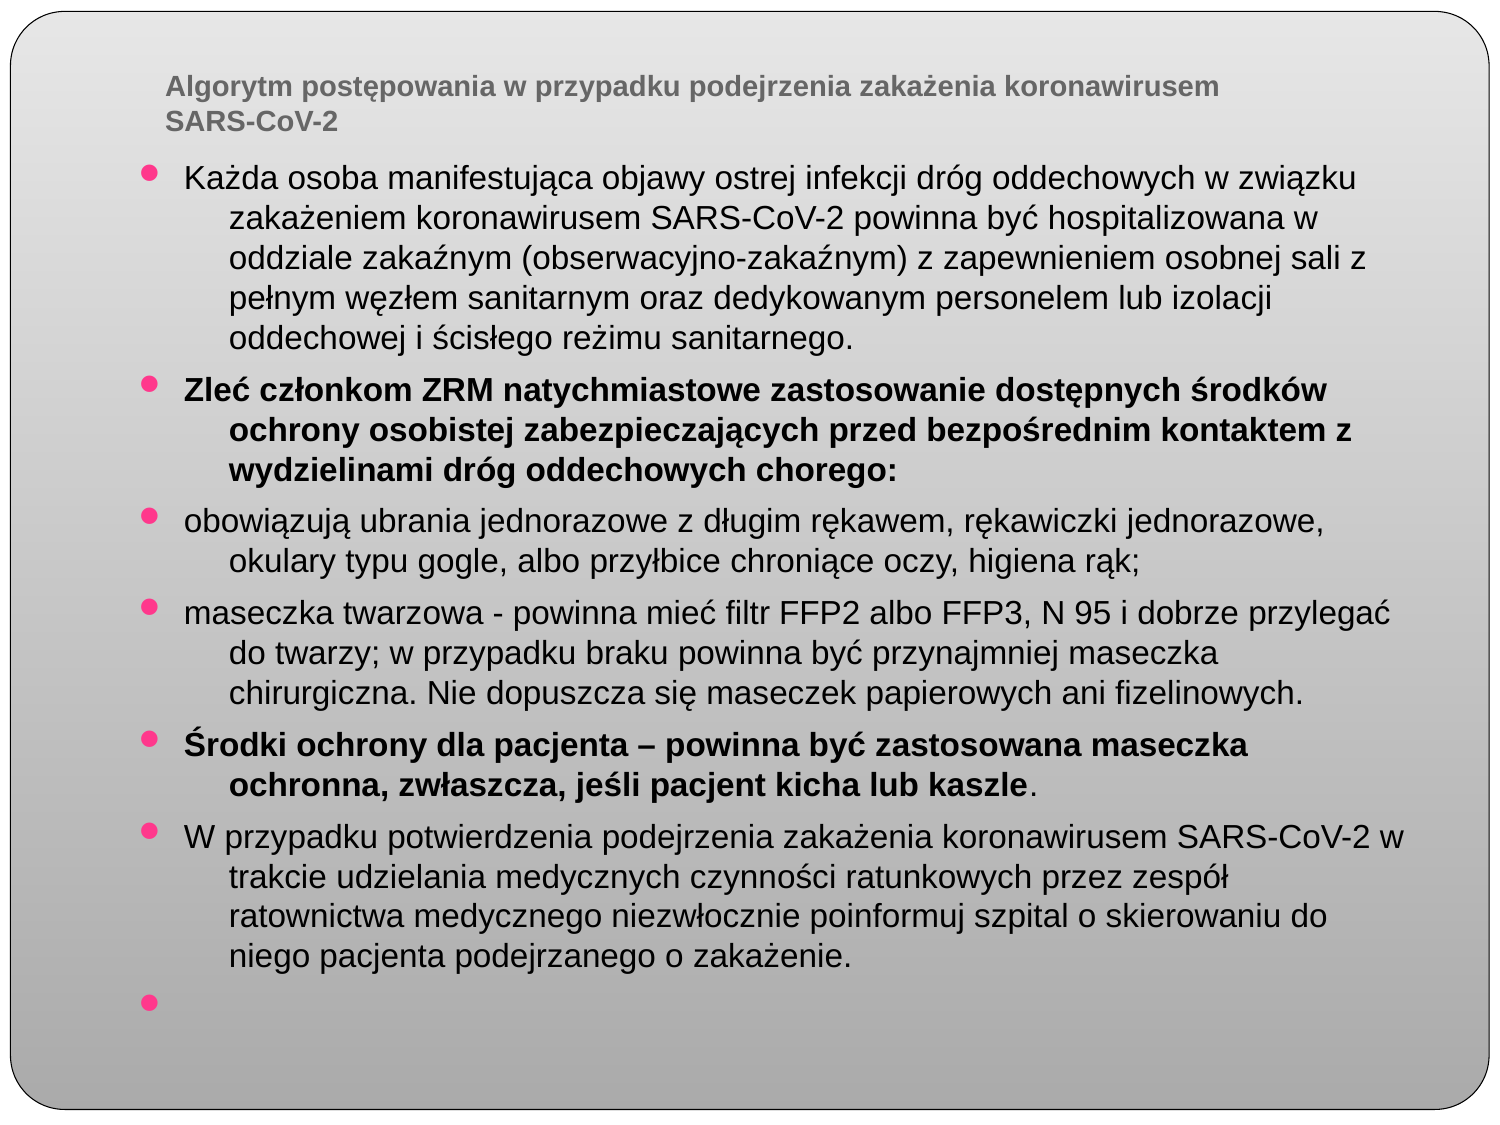

# Algorytm postępowania w przypadku podejrzenia zakażenia koronawirusem SARS-CoV-2
Każda osoba manifestująca objawy ostrej infekcji dróg oddechowych w związku zakażeniem koronawirusem SARS-CoV-2 powinna być hospitalizowana w oddziale zakaźnym (obserwacyjno-zakaźnym) z zapewnieniem osobnej sali z pełnym węzłem sanitarnym oraz dedykowanym personelem lub izolacji oddechowej i ścisłego reżimu sanitarnego.
Zleć członkom ZRM natychmiastowe zastosowanie dostępnych środków ochrony osobistej zabezpieczających przed bezpośrednim kontaktem z wydzielinami dróg oddechowych chorego:
obowiązują ubrania jednorazowe z długim rękawem, rękawiczki jednorazowe, okulary typu gogle, albo przyłbice chroniące oczy, higiena rąk;
maseczka twarzowa - powinna mieć filtr FFP2 albo FFP3, N 95 i dobrze przylegać do twarzy; w przypadku braku powinna być przynajmniej maseczka chirurgiczna. Nie dopuszcza się maseczek papierowych ani fizelinowych.
Środki ochrony dla pacjenta – powinna być zastosowana maseczka ochronna, zwłaszcza, jeśli pacjent kicha lub kaszle.
W przypadku potwierdzenia podejrzenia zakażenia koronawirusem SARS-CoV-2 w trakcie udzielania medycznych czynności ratunkowych przez zespół ratownictwa medycznego niezwłocznie poinformuj szpital o skierowaniu do niego pacjenta podejrzanego o zakażenie.